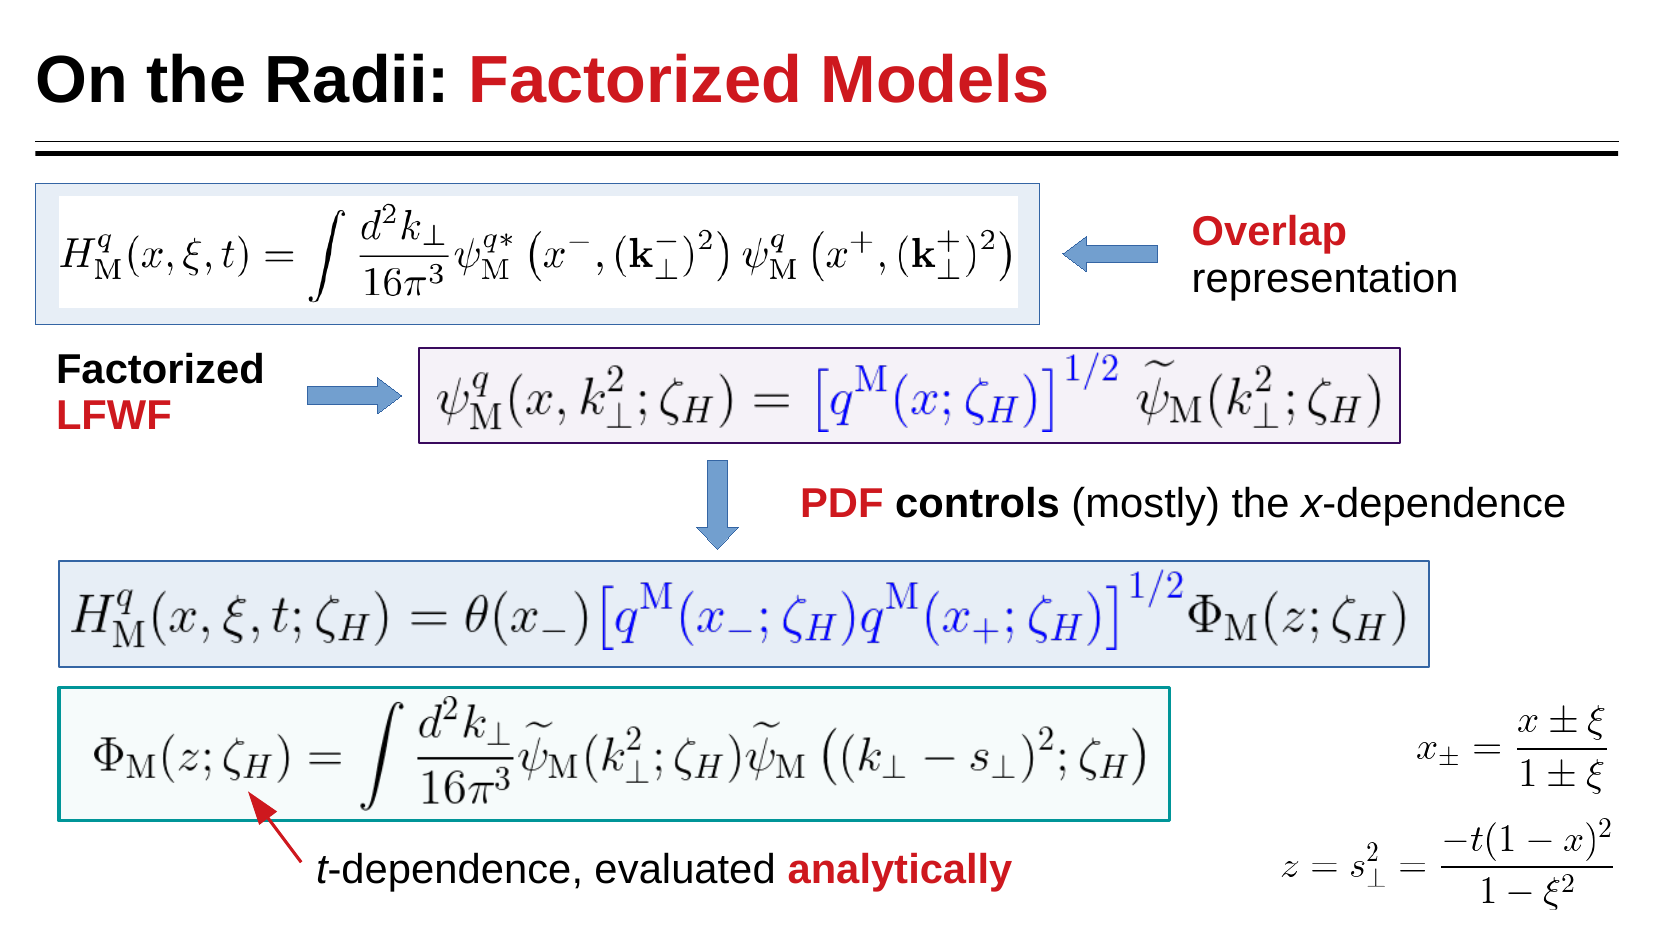

On the Radii: Factorized Models
Overlap representation
Factorized LFWF
PDF controls (mostly) the x-dependence
t-dependence, evaluated analytically